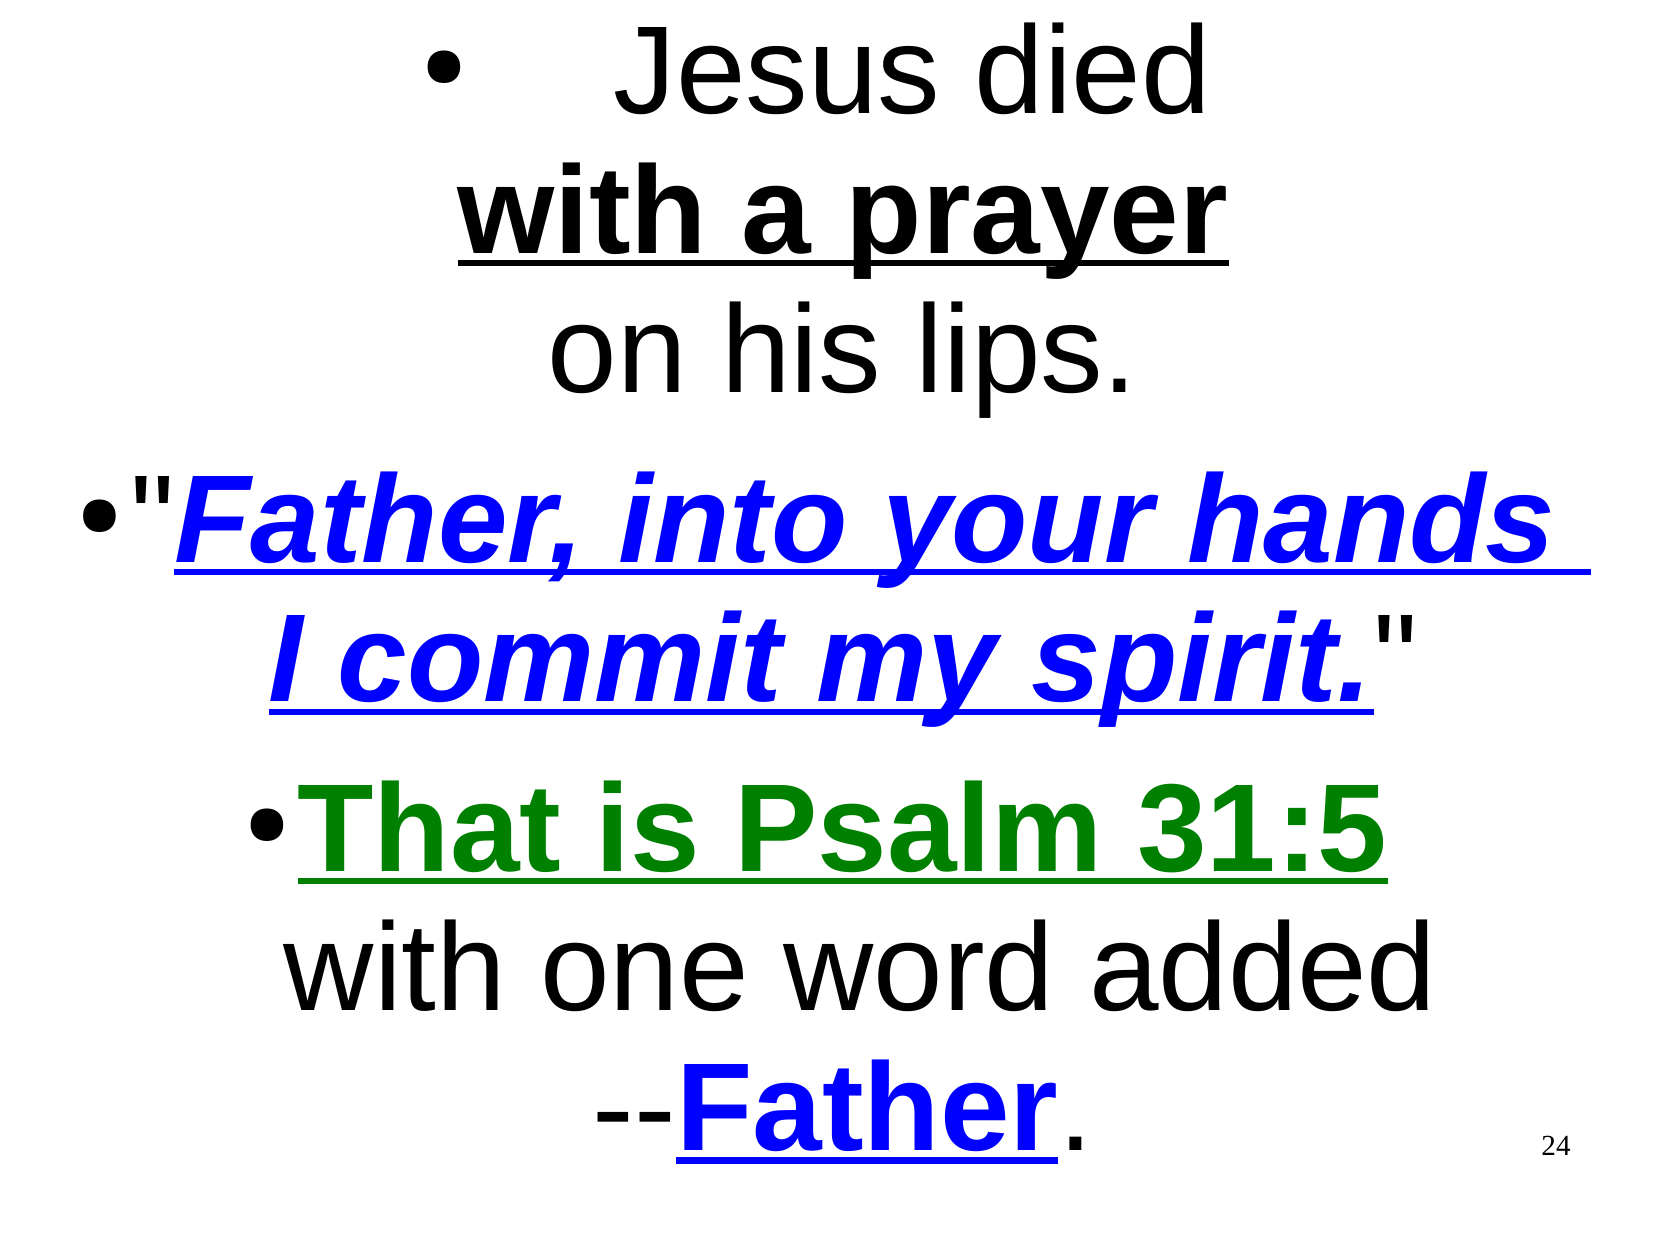

# Jesus died with a prayer on his lips.
"Father, into your hands
I commit my spirit."
That is Psalm 31:5
with one word added
--Father.
24